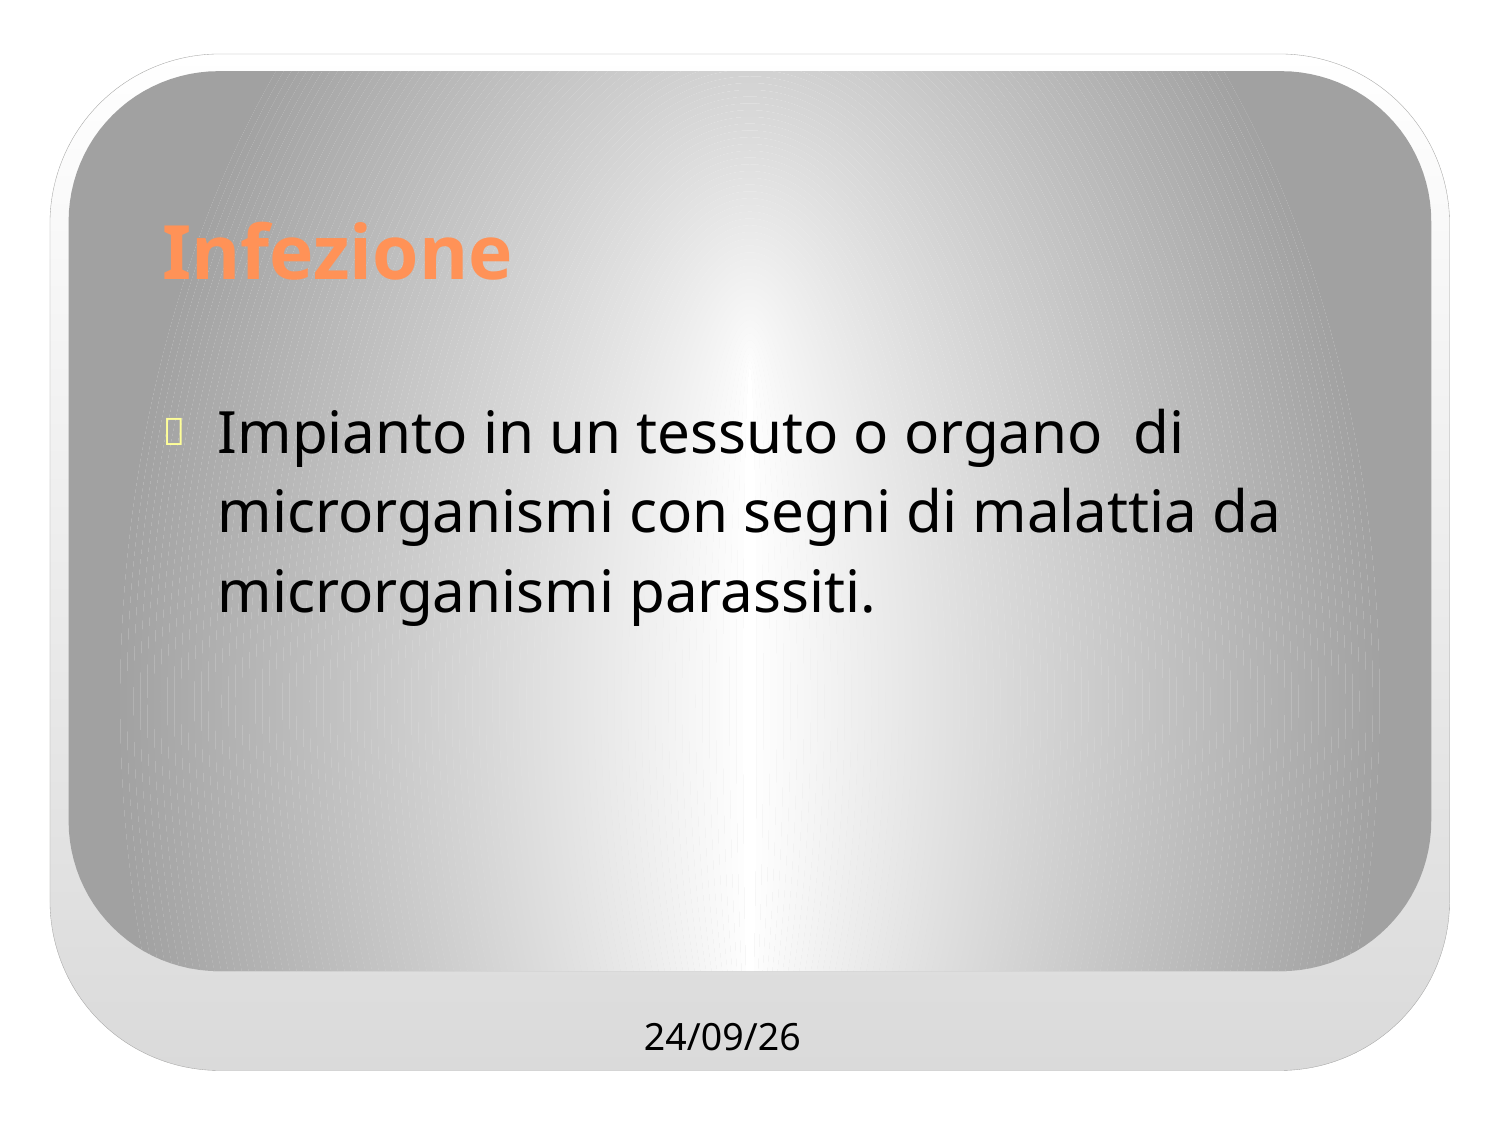

# Infezione
Impianto in un tessuto o organo di microrganismi con segni di malattia da microrganismi parassiti.